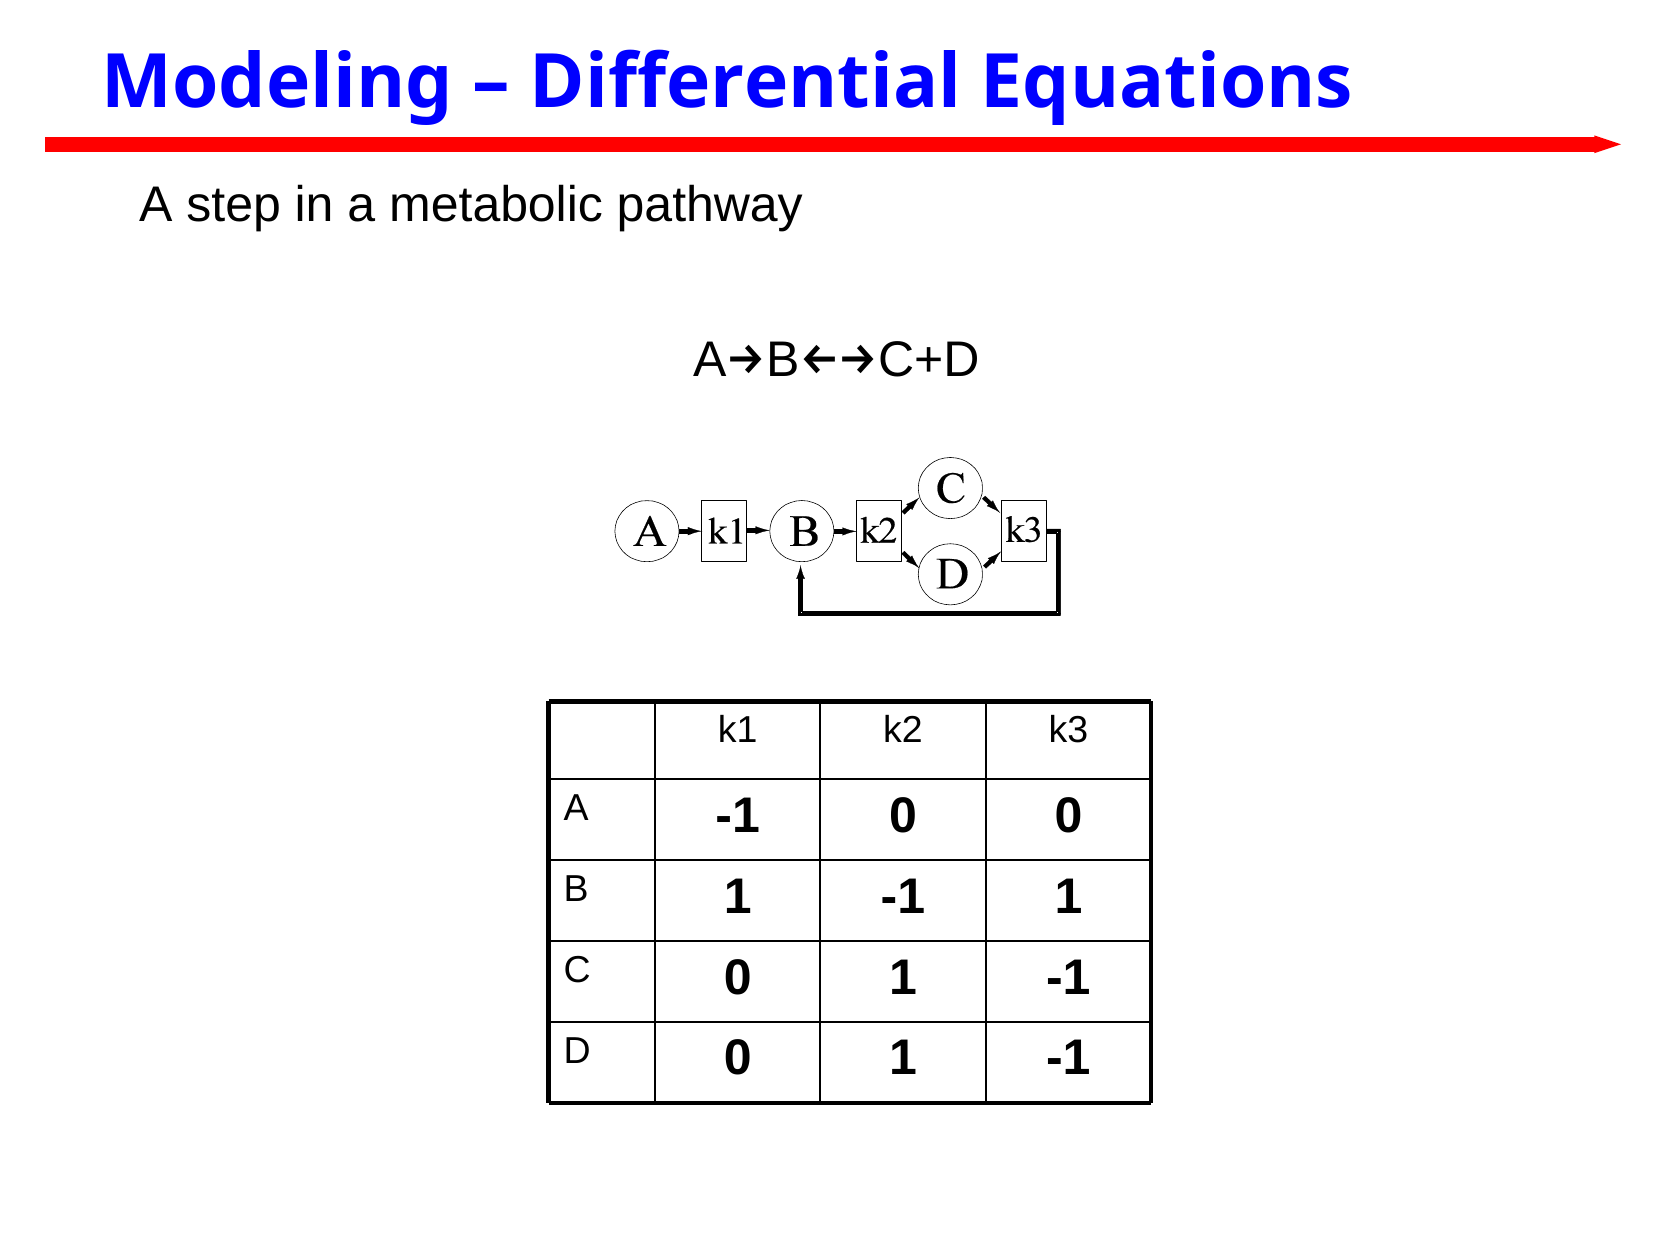

# Modeling – Differential Equations
A step in a metabolic pathway
A→B←→C+D
k1
k2
k3
A
-1
0
0
B
1
-1
1
C
0
1
-1
D
0
1
-1